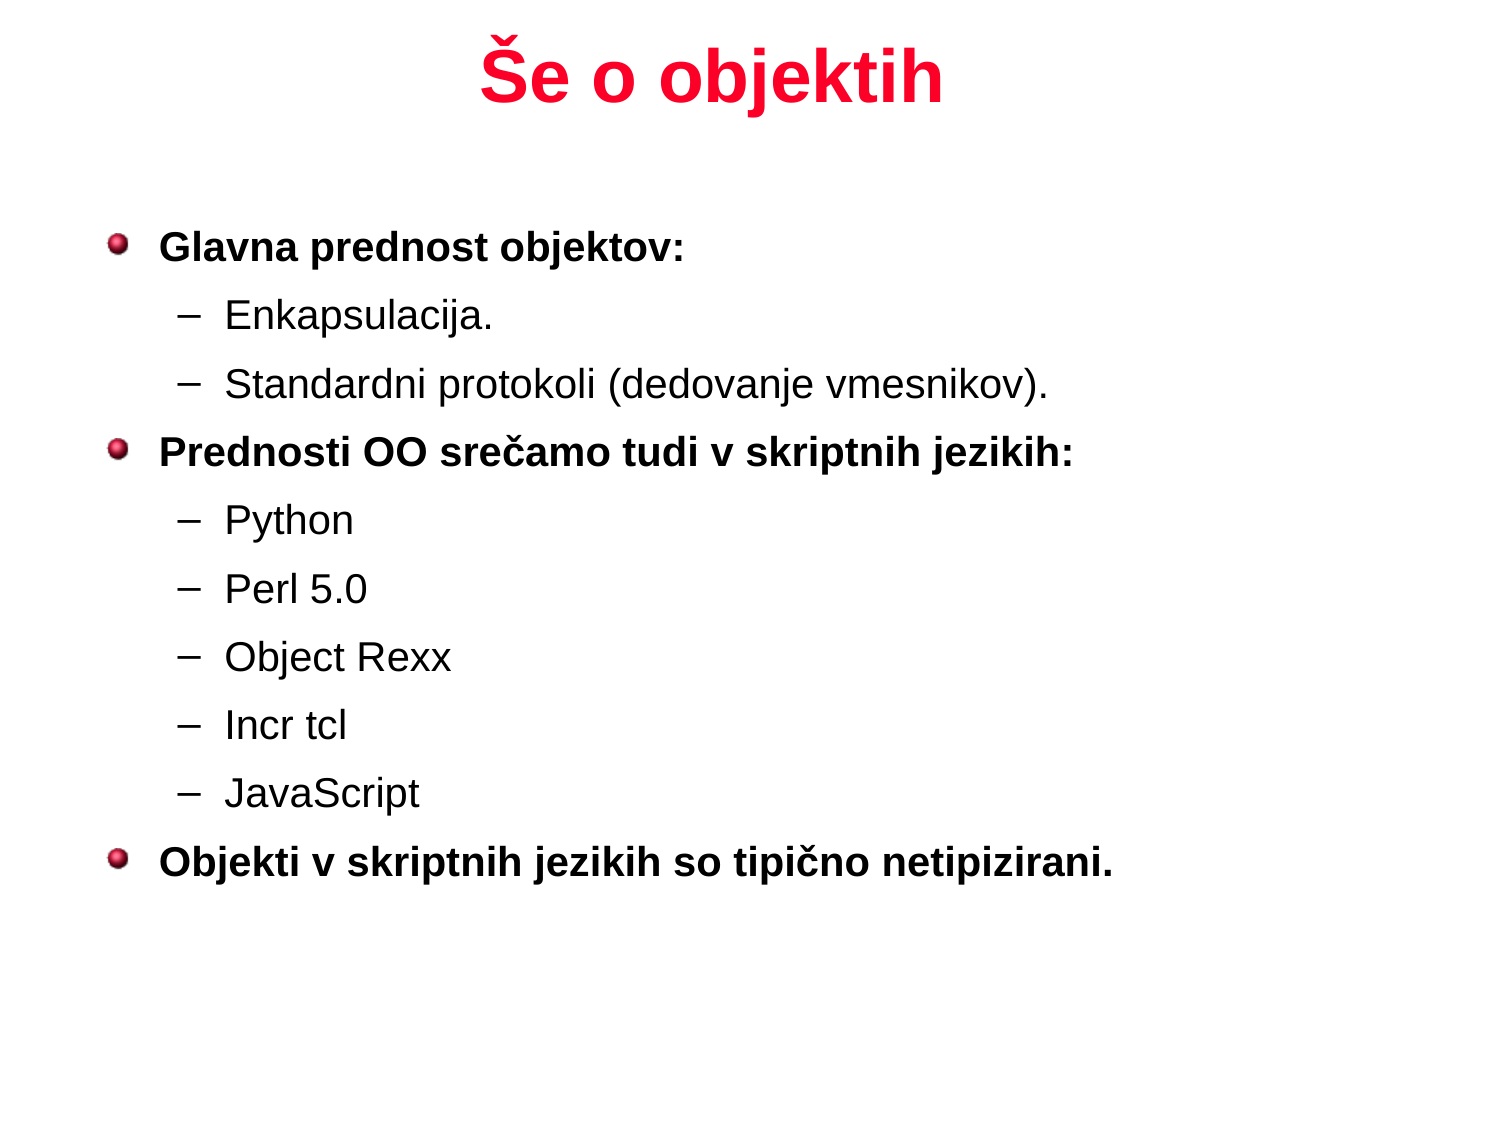

# Še o objektih
Glavna prednost objektov:
Enkapsulacija.
Standardni protokoli (dedovanje vmesnikov).
Prednosti OO srečamo tudi v skriptnih jezikih:
Python
Perl 5.0
Object Rexx
Incr tcl
JavaScript
Objekti v skriptnih jezikih so tipično netipizirani.